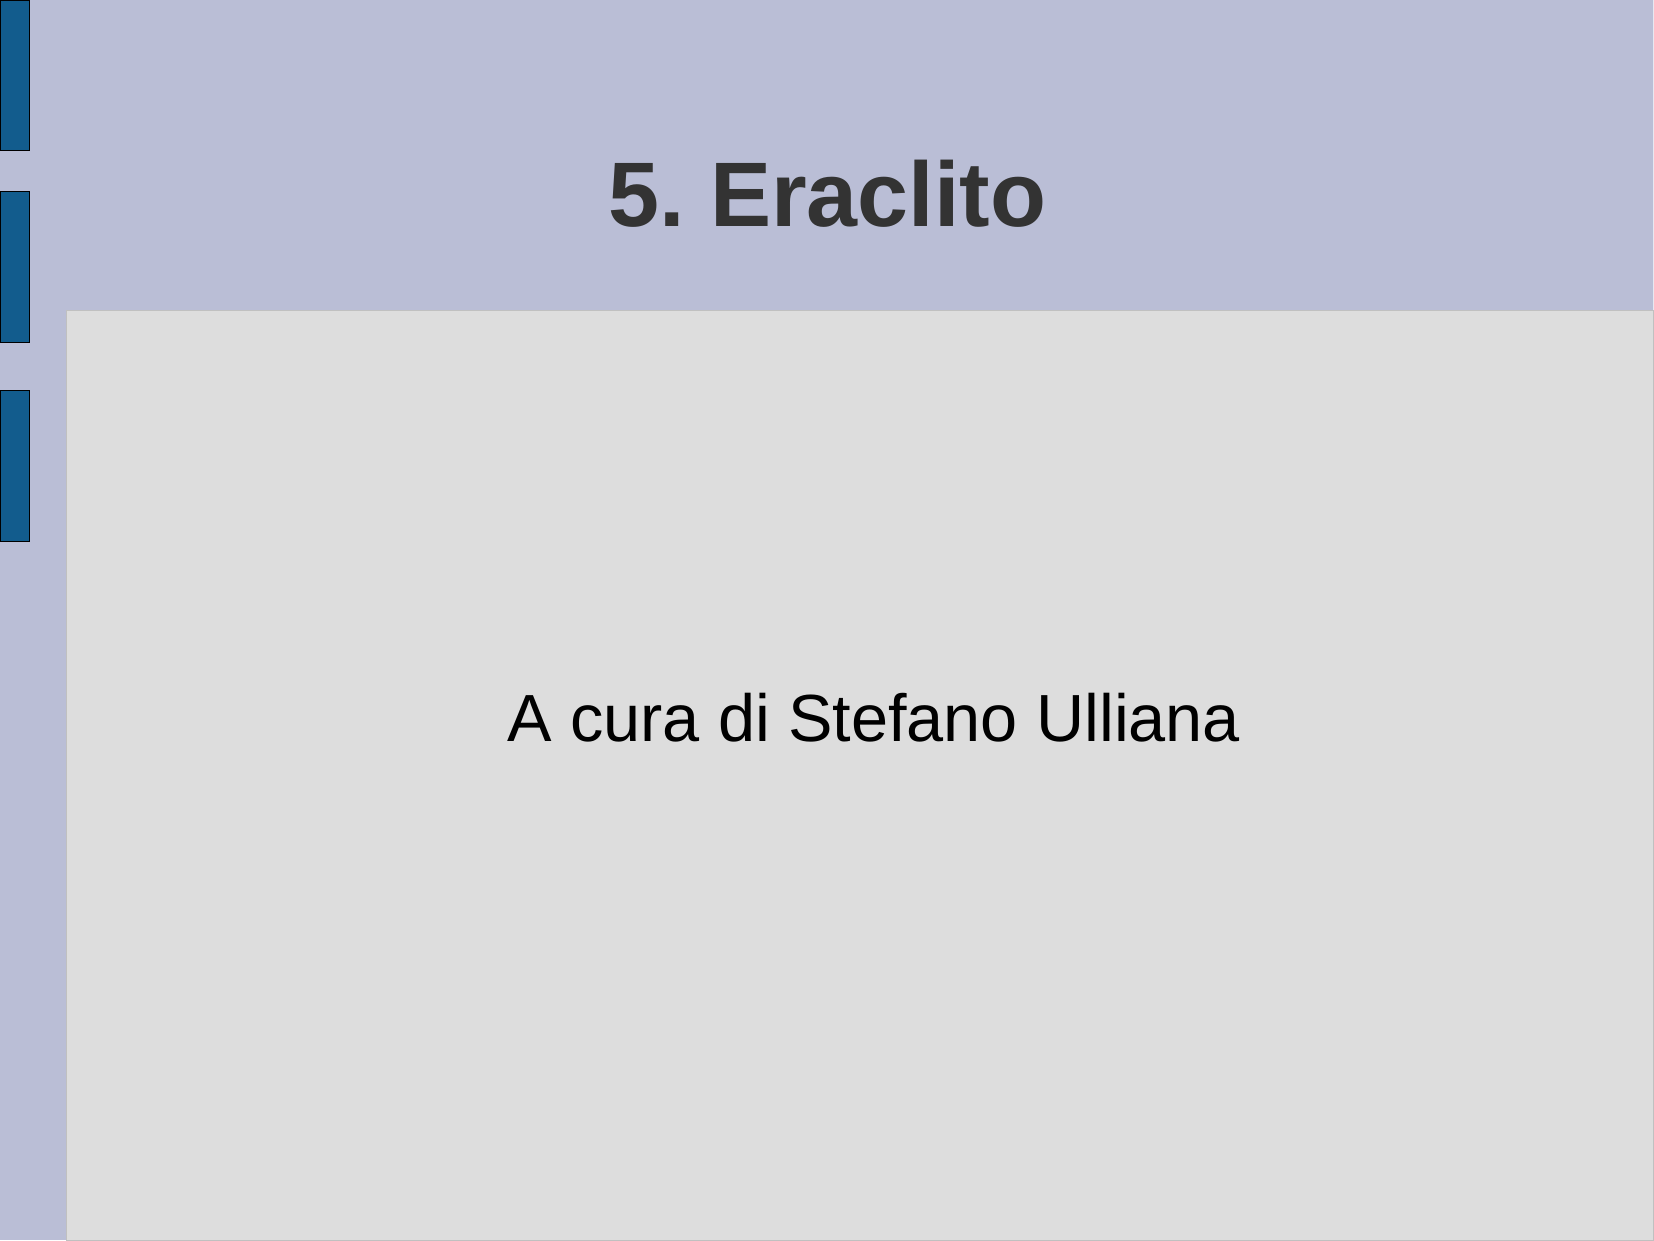

# 5. Eraclito
A cura di Stefano Ulliana